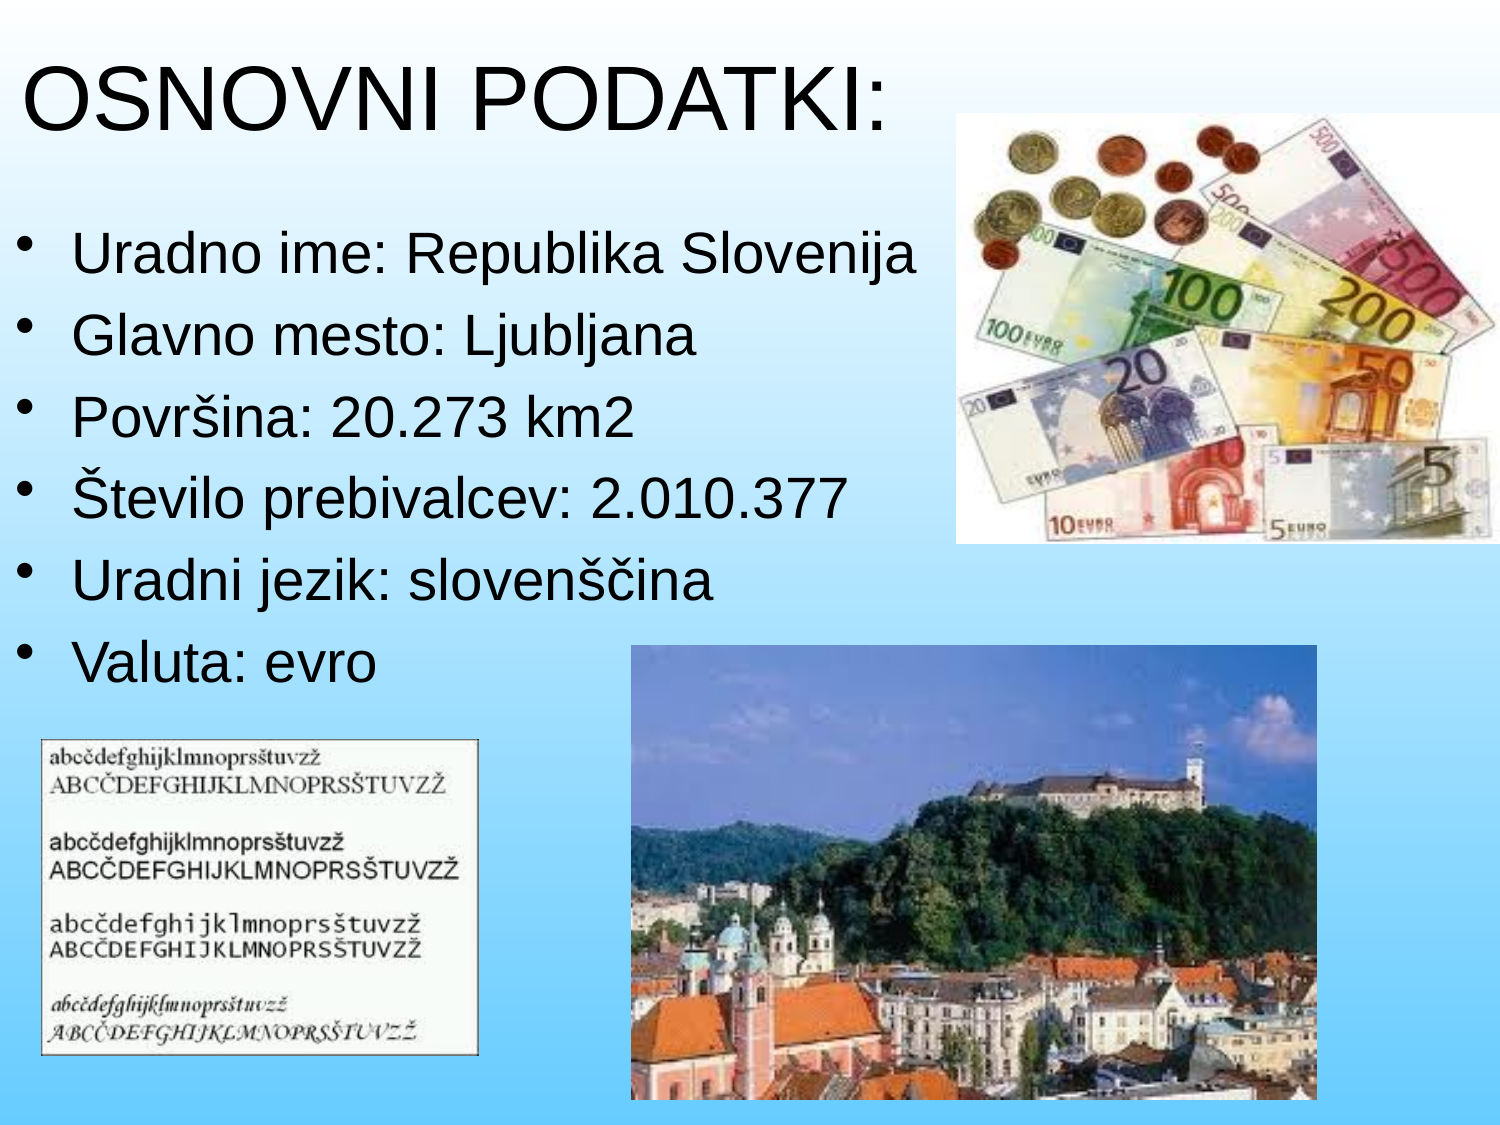

# OSNOVNI PODATKI:
Uradno ime: Republika Slovenija
Glavno mesto: Ljubljana
Površina: 20.273 km2
Število prebivalcev: 2.010.377
Uradni jezik: slovenščina
Valuta: evro